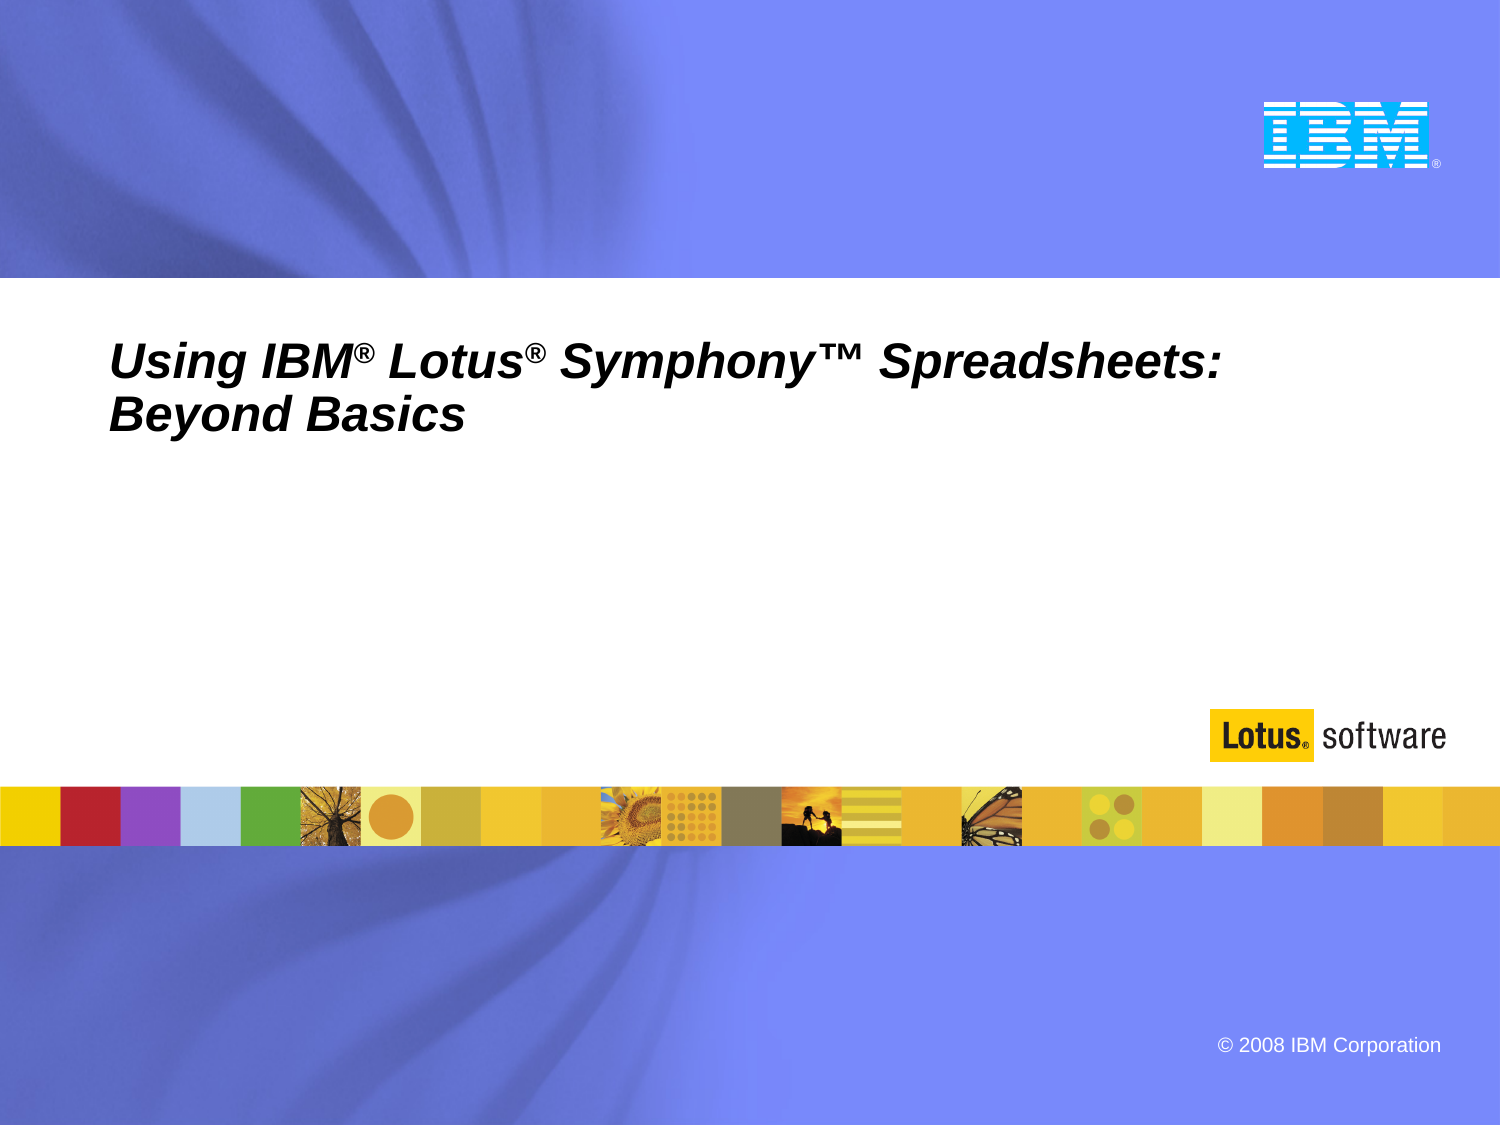

# Using IBM® Lotus® Symphony™ Spreadsheets: Beyond Basics